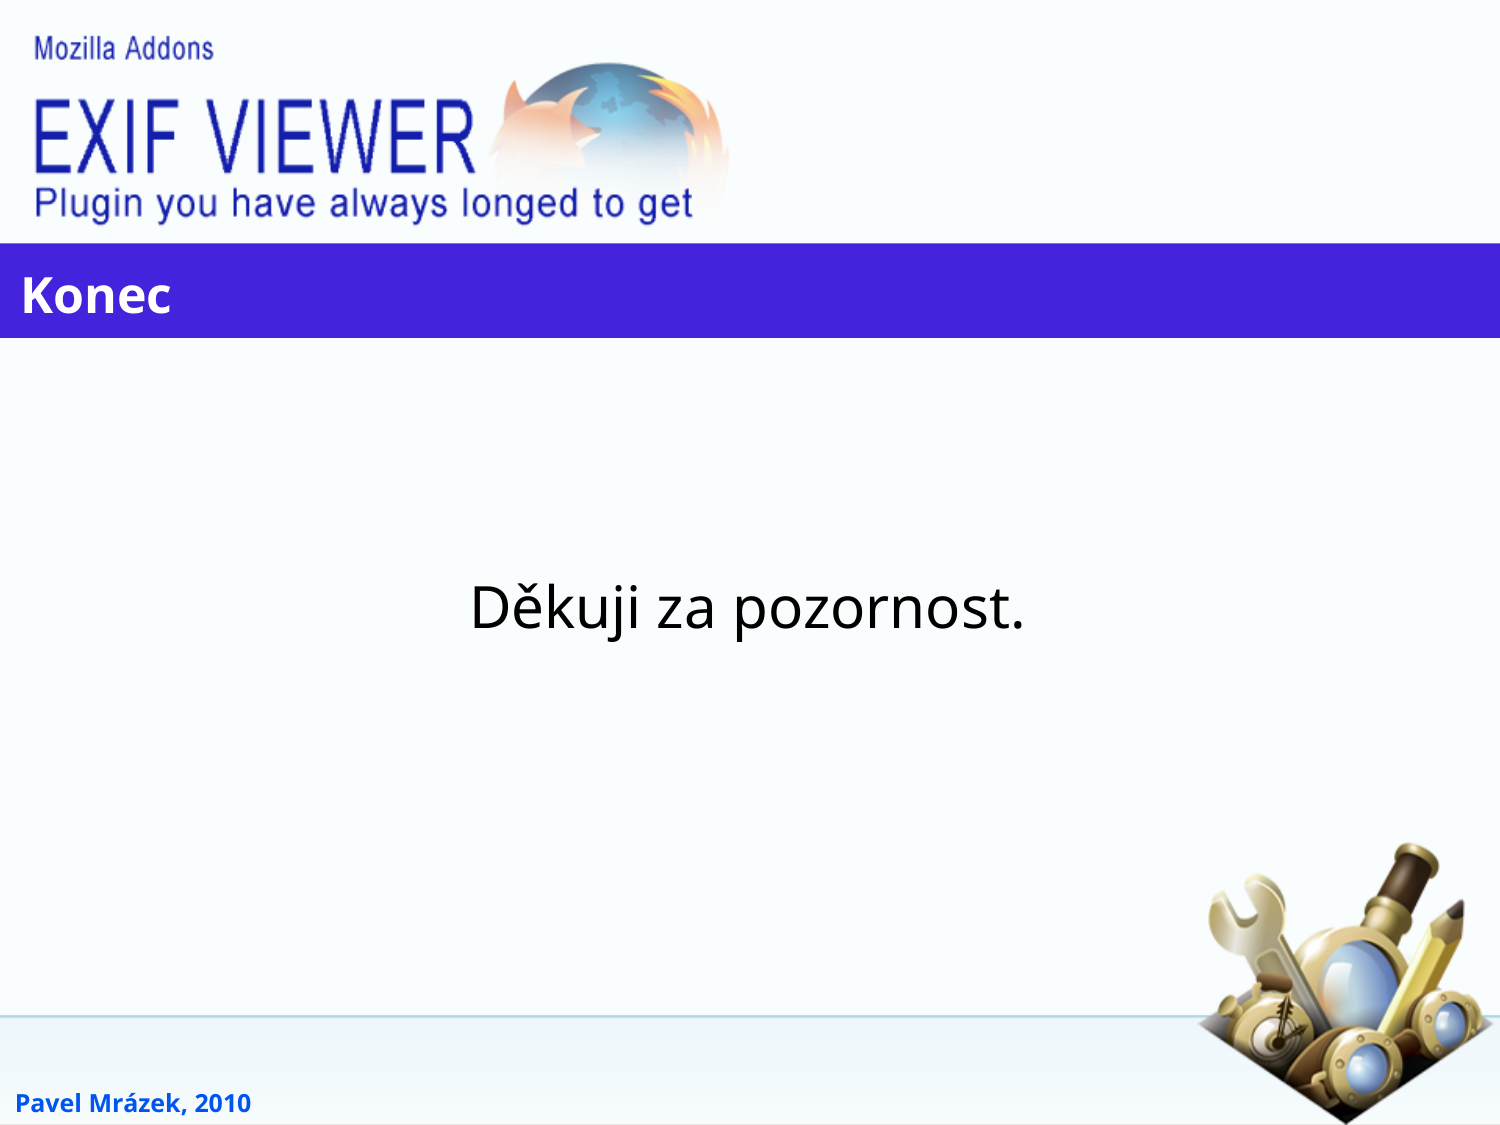

Konec
Děkuji za pozornost.
Pavel Mrázek, 2010